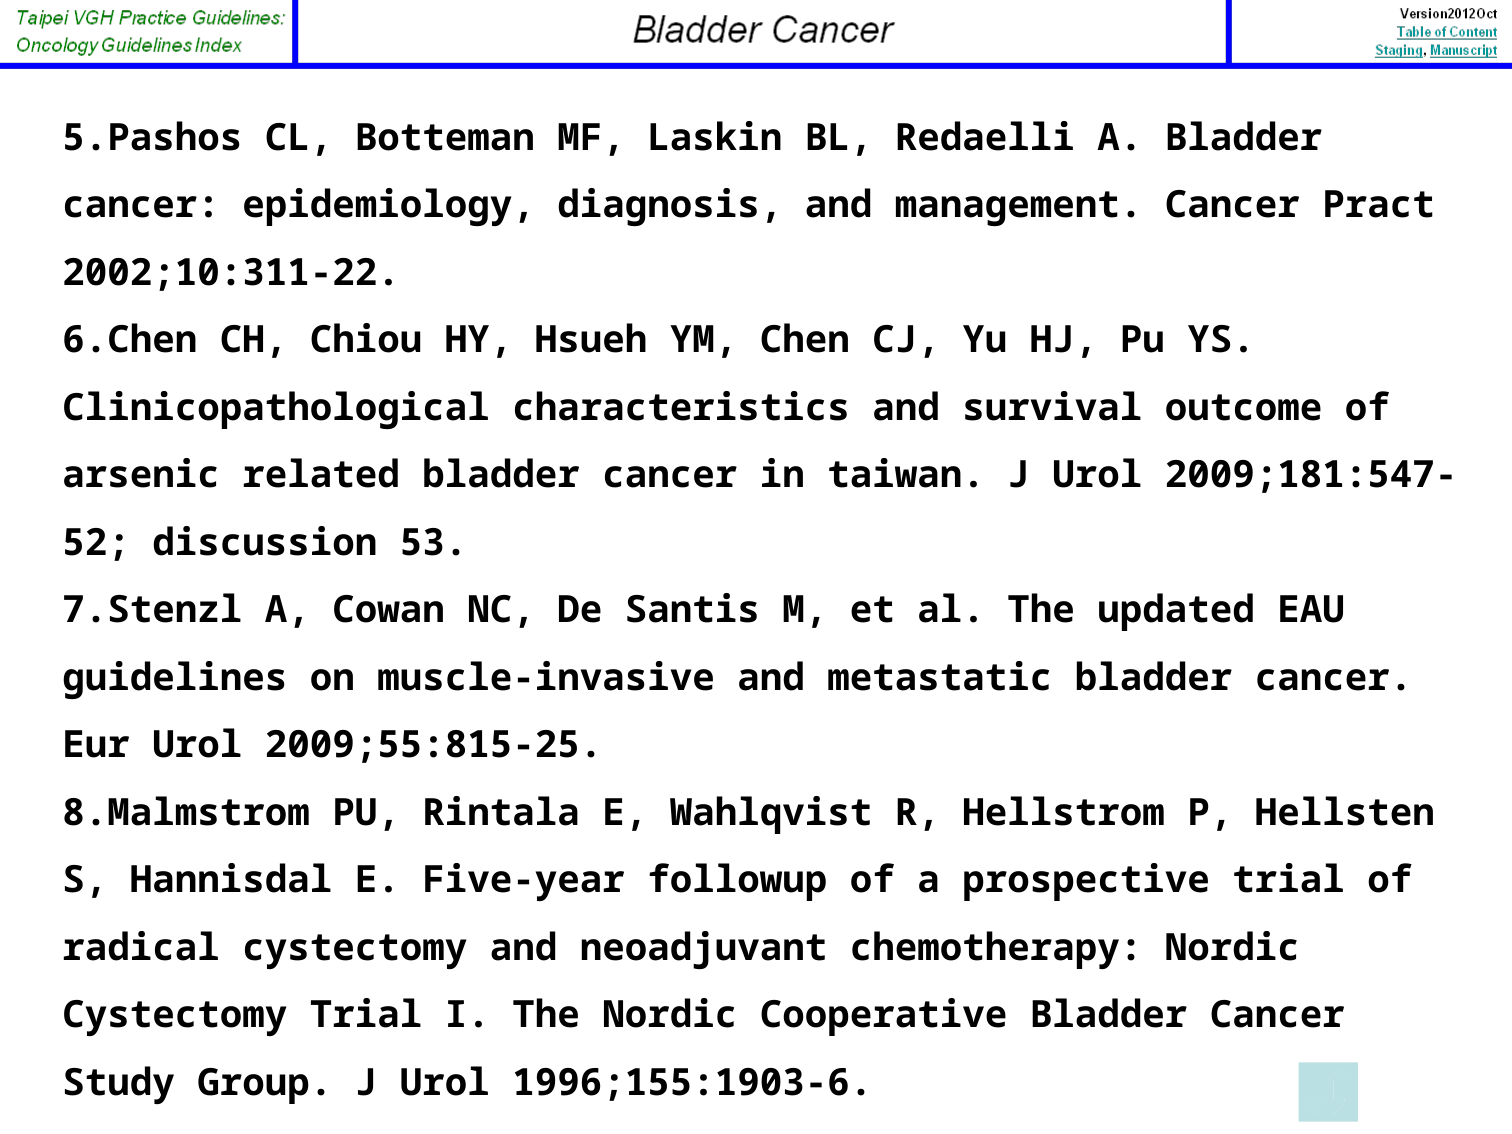

# 5.Pashos CL, Botteman MF, Laskin BL, Redaelli A. Bladder cancer: epidemiology, diagnosis, and management. Cancer Pract 2002;10:311-22. 6.Chen CH, Chiou HY, Hsueh YM, Chen CJ, Yu HJ, Pu YS. Clinicopathological characteristics and survival outcome of arsenic related bladder cancer in taiwan. J Urol 2009;181:547-52; discussion 53. 7.Stenzl A, Cowan NC, De Santis M, et al. The updated EAU guidelines on muscle-invasive and metastatic bladder cancer. Eur Urol 2009;55:815-25. 8.Malmstrom PU, Rintala E, Wahlqvist R, Hellstrom P, Hellsten S, Hannisdal E. Five-year followup of a prospective trial of radical cystectomy and neoadjuvant chemotherapy: Nordic Cystectomy Trial I. The Nordic Cooperative Bladder Cancer Study Group. J Urol 1996;155:1903-6.